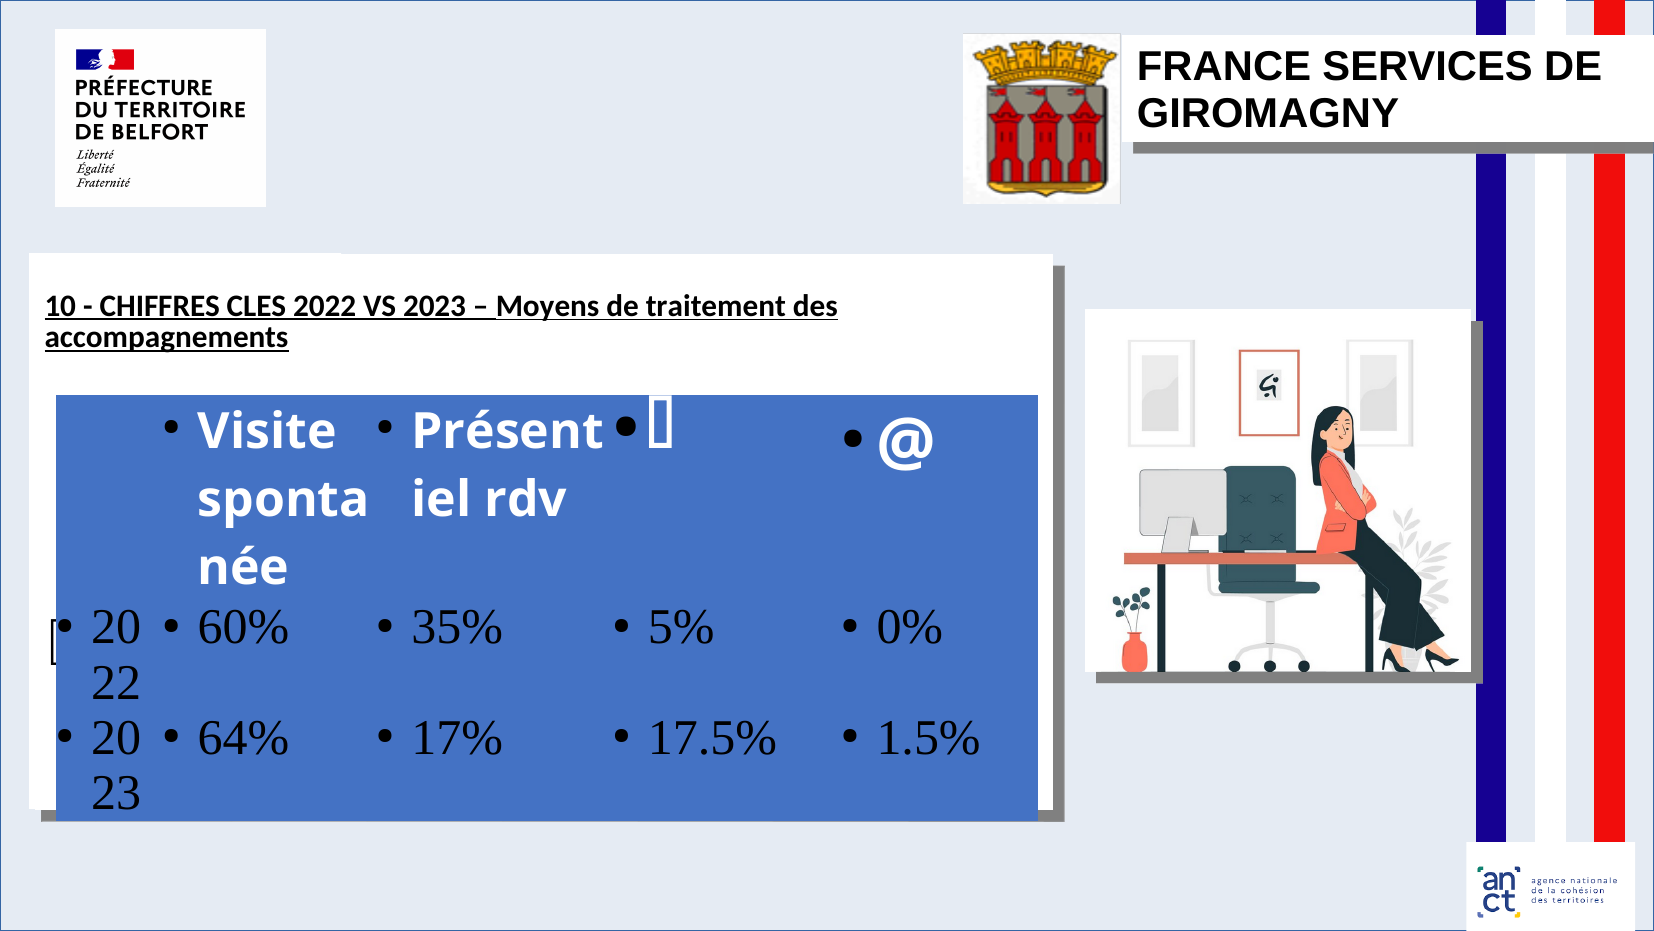

FRANCE SERVICES DE GIROMAGNY
10 - CHIFFRES CLES 2022 VS 2023 – Moyens de traitement des accompagnements
 Mise en place d’un central téléphonique avec 3 lignes
| | Visite spontanée | Présentiel rdv |  | @ |
| --- | --- | --- | --- | --- |
| 2022 | 60% | 35% | 5% | 0% |
| 2023 | 64% | 17% | 17.5% | 1.5% |